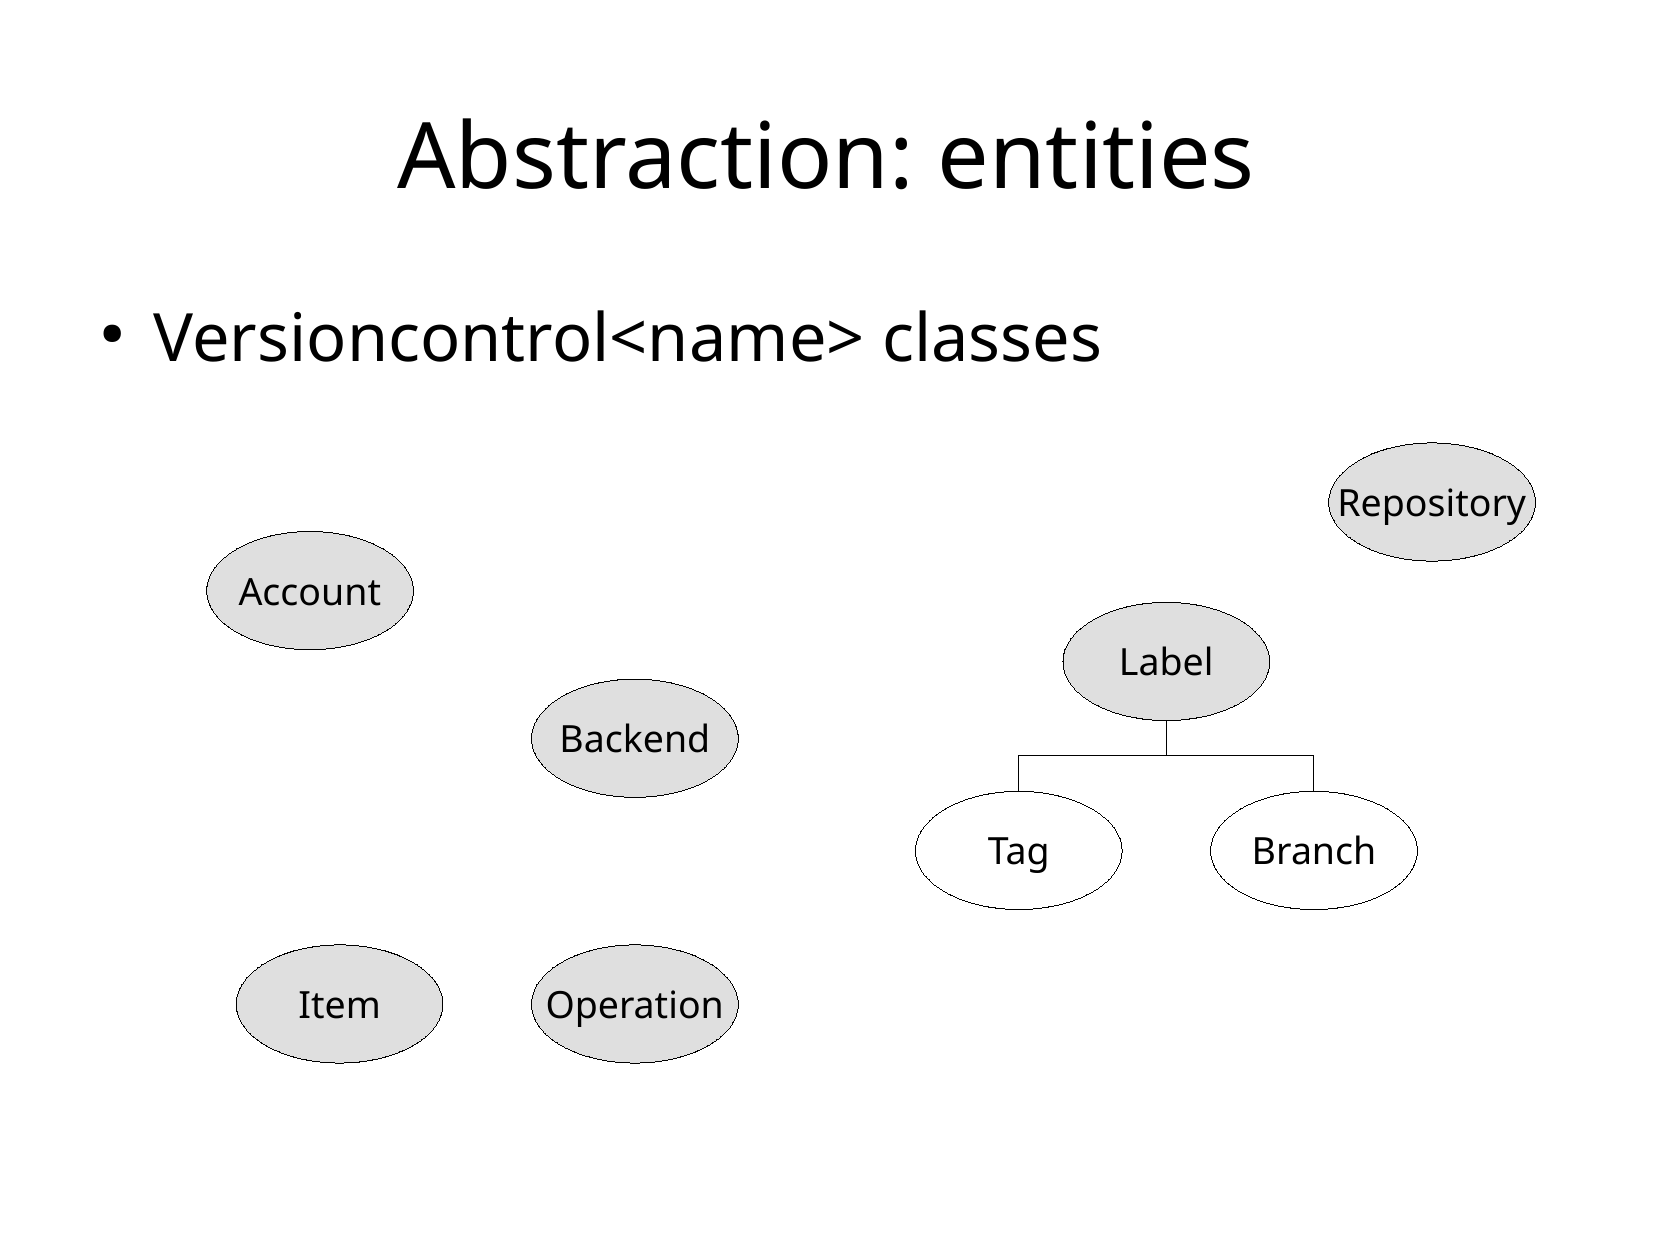

# Abstraction: entities
Versioncontrol<name> classes
Repository
Account
Label
Backend
Tag
Branch
Item
Operation